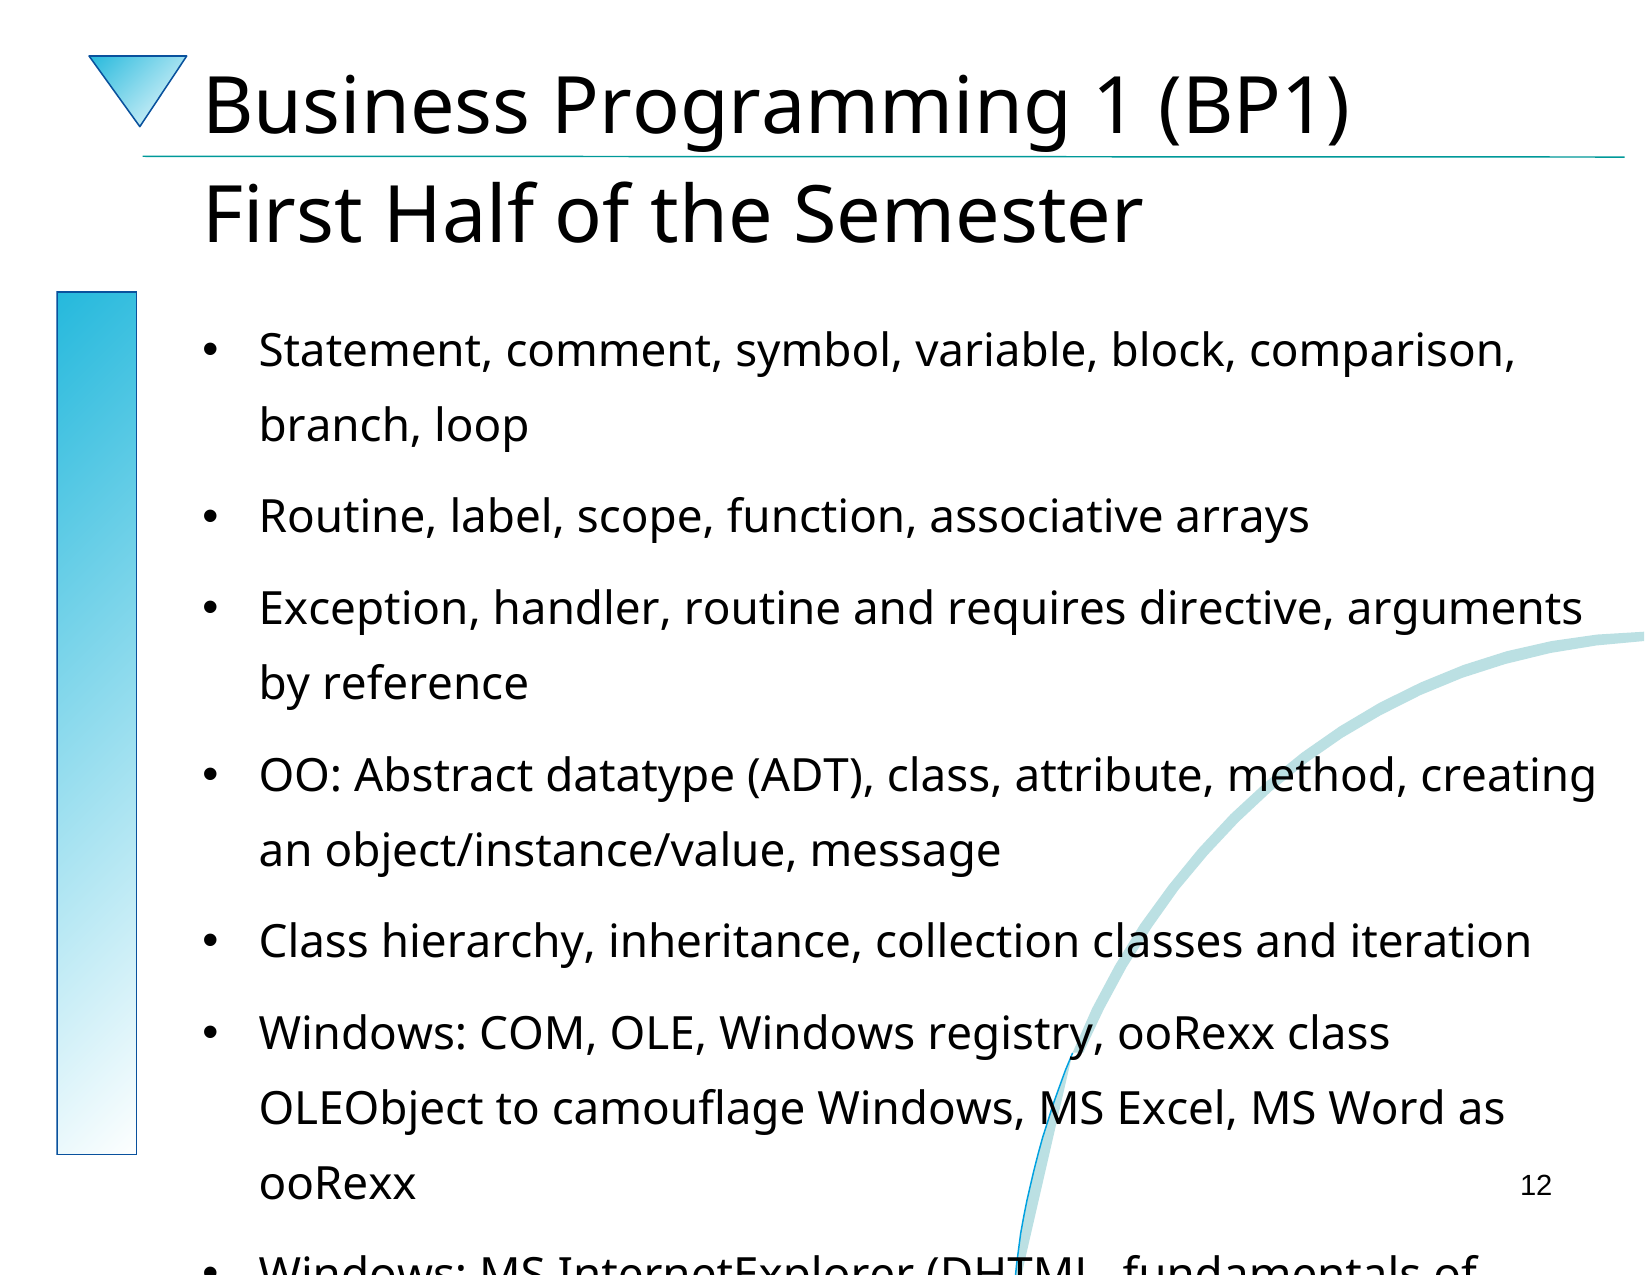

# Business Programming 1 (BP1) First Half of the Semester
Statement, comment, symbol, variable, block, comparison, branch, loop
Routine, label, scope, function, associative arrays
Exception, handler, routine and requires directive, arguments by reference
OO: Abstract datatype (ADT), class, attribute, method, creating an object/instance/value, message
Class hierarchy, inheritance, collection classes and iteration
Windows: COM, OLE, Windows registry, ooRexx class OLEObject to camouflage Windows, MS Excel, MS Word as ooRexx
Windows: MS InternetExplorer (DHTML, fundamentals of HTML)
12